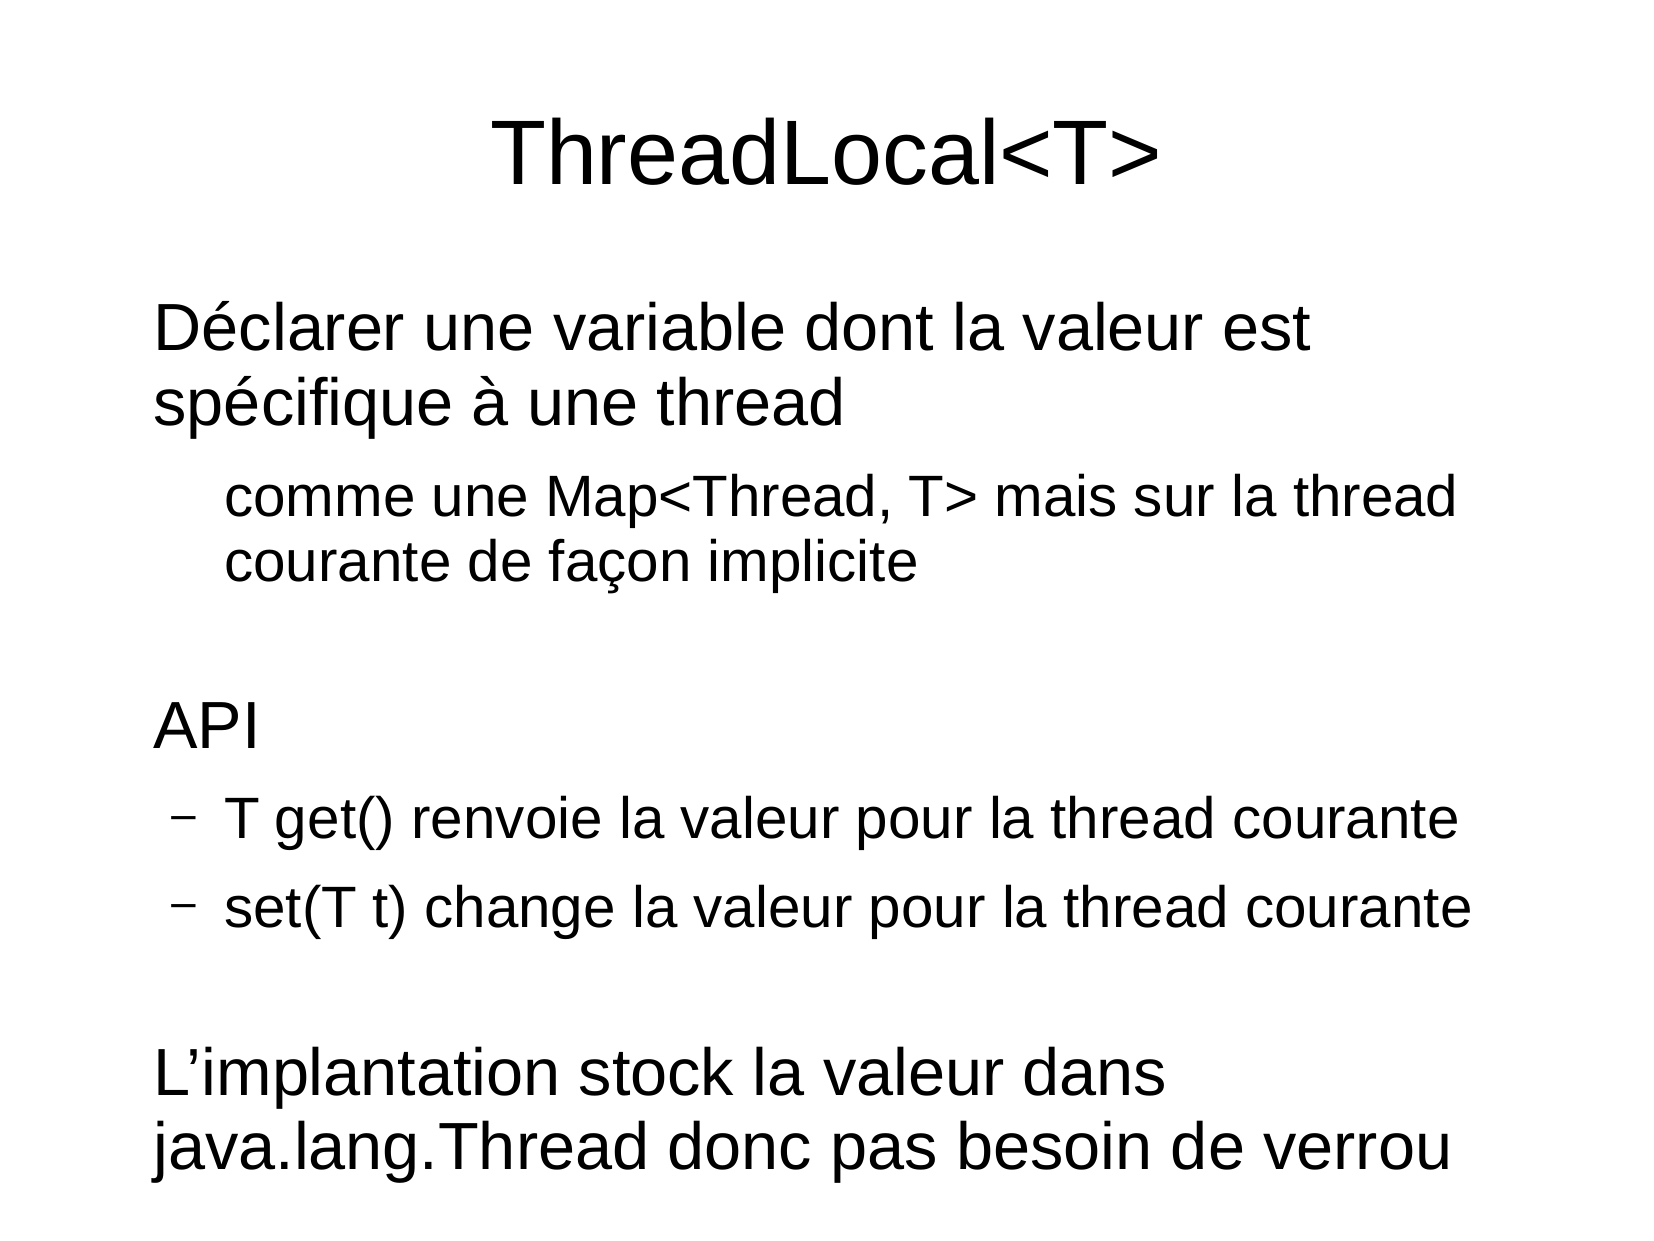

# ThreadLocal<T>
Déclarer une variable dont la valeur est spécifique à une thread
comme une Map<Thread, T> mais sur la thread courante de façon implicite
API
T get() renvoie la valeur pour la thread courante
set(T t) change la valeur pour la thread courante
L’implantation stock la valeur dans java.lang.Thread donc pas besoin de verrou